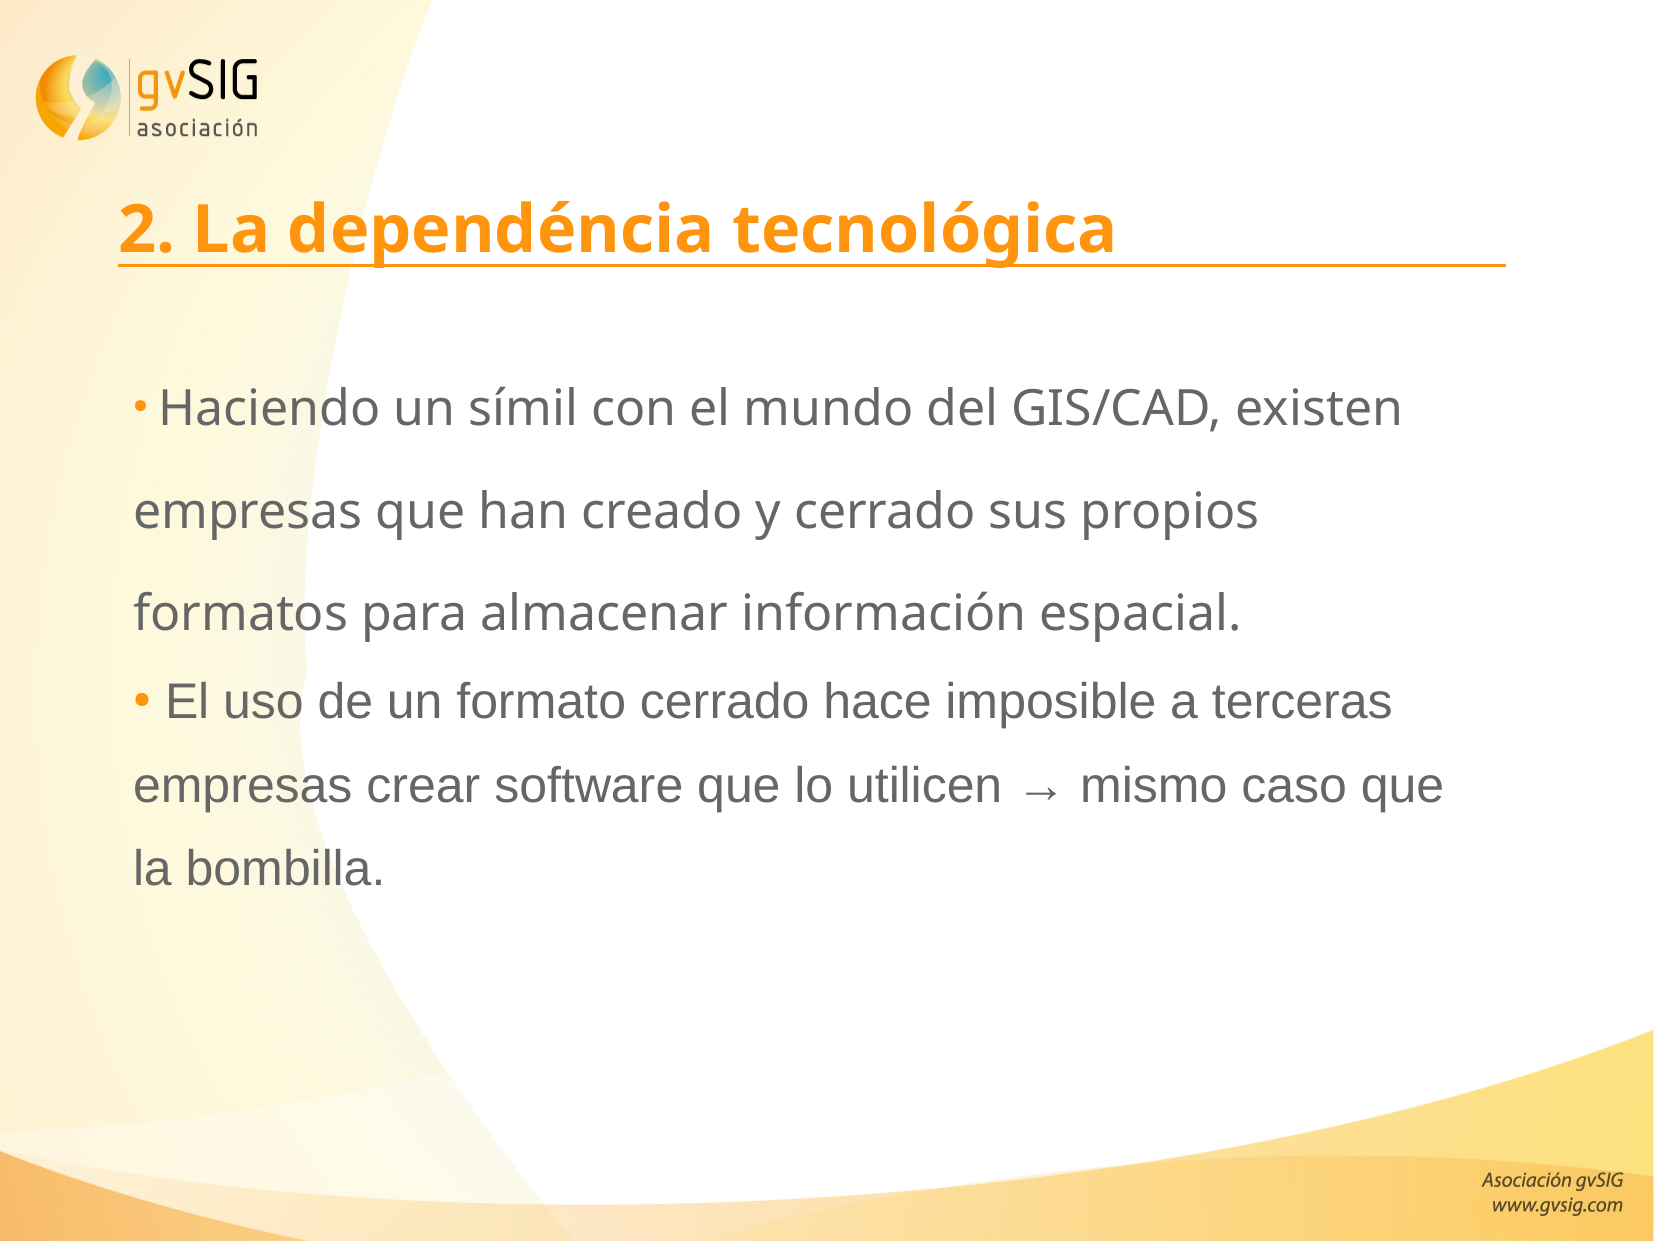

# 2. La dependéncia tecnológica
 Haciendo un símil con el mundo del GIS/CAD, existen empresas que han creado y cerrado sus propios formatos para almacenar información espacial.
 El uso de un formato cerrado hace imposible a terceras empresas crear software que lo utilicen → mismo caso que la bombilla.